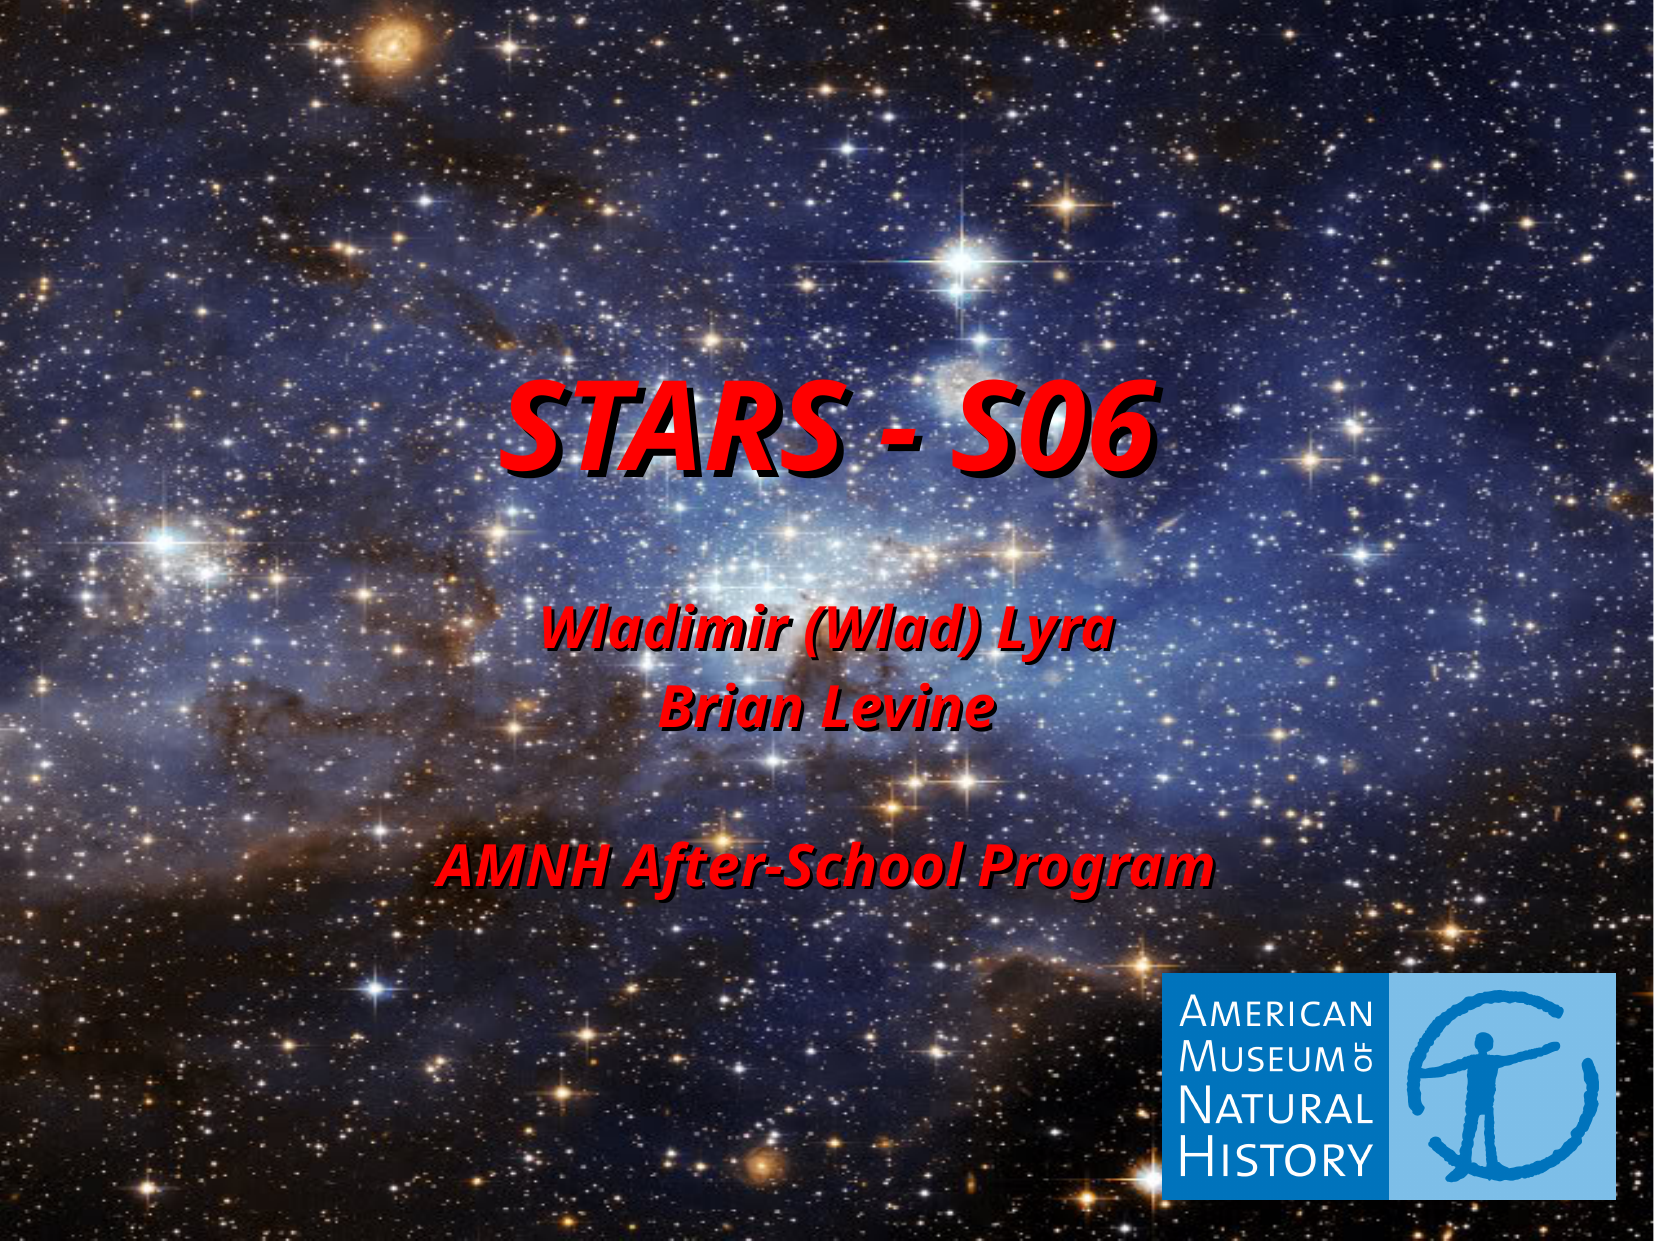

STARS - S06
Wladimir (Wlad) Lyra
Brian Levine
AMNH After-School Program